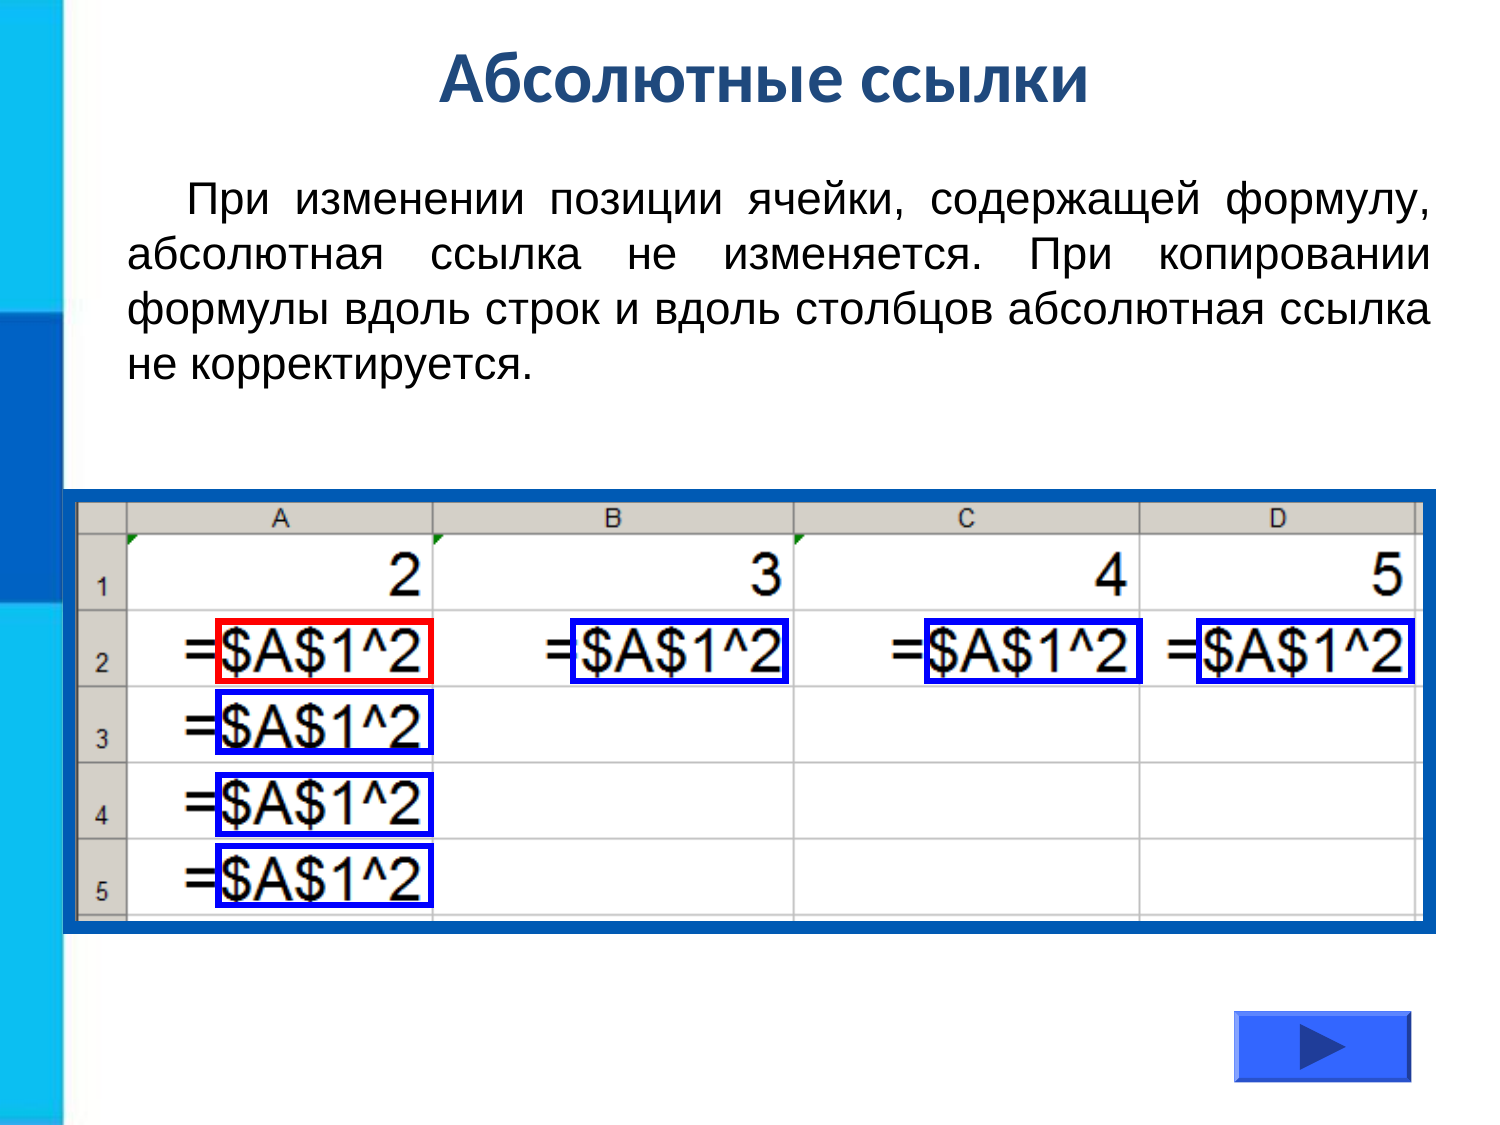

Абсолютные ссылки
При изменении позиции ячейки, содержащей формулу, абсолютная ссылка не изменяется. При копировании формулы вдоль строк и вдоль столбцов абсолютная ссылка не корректируется.